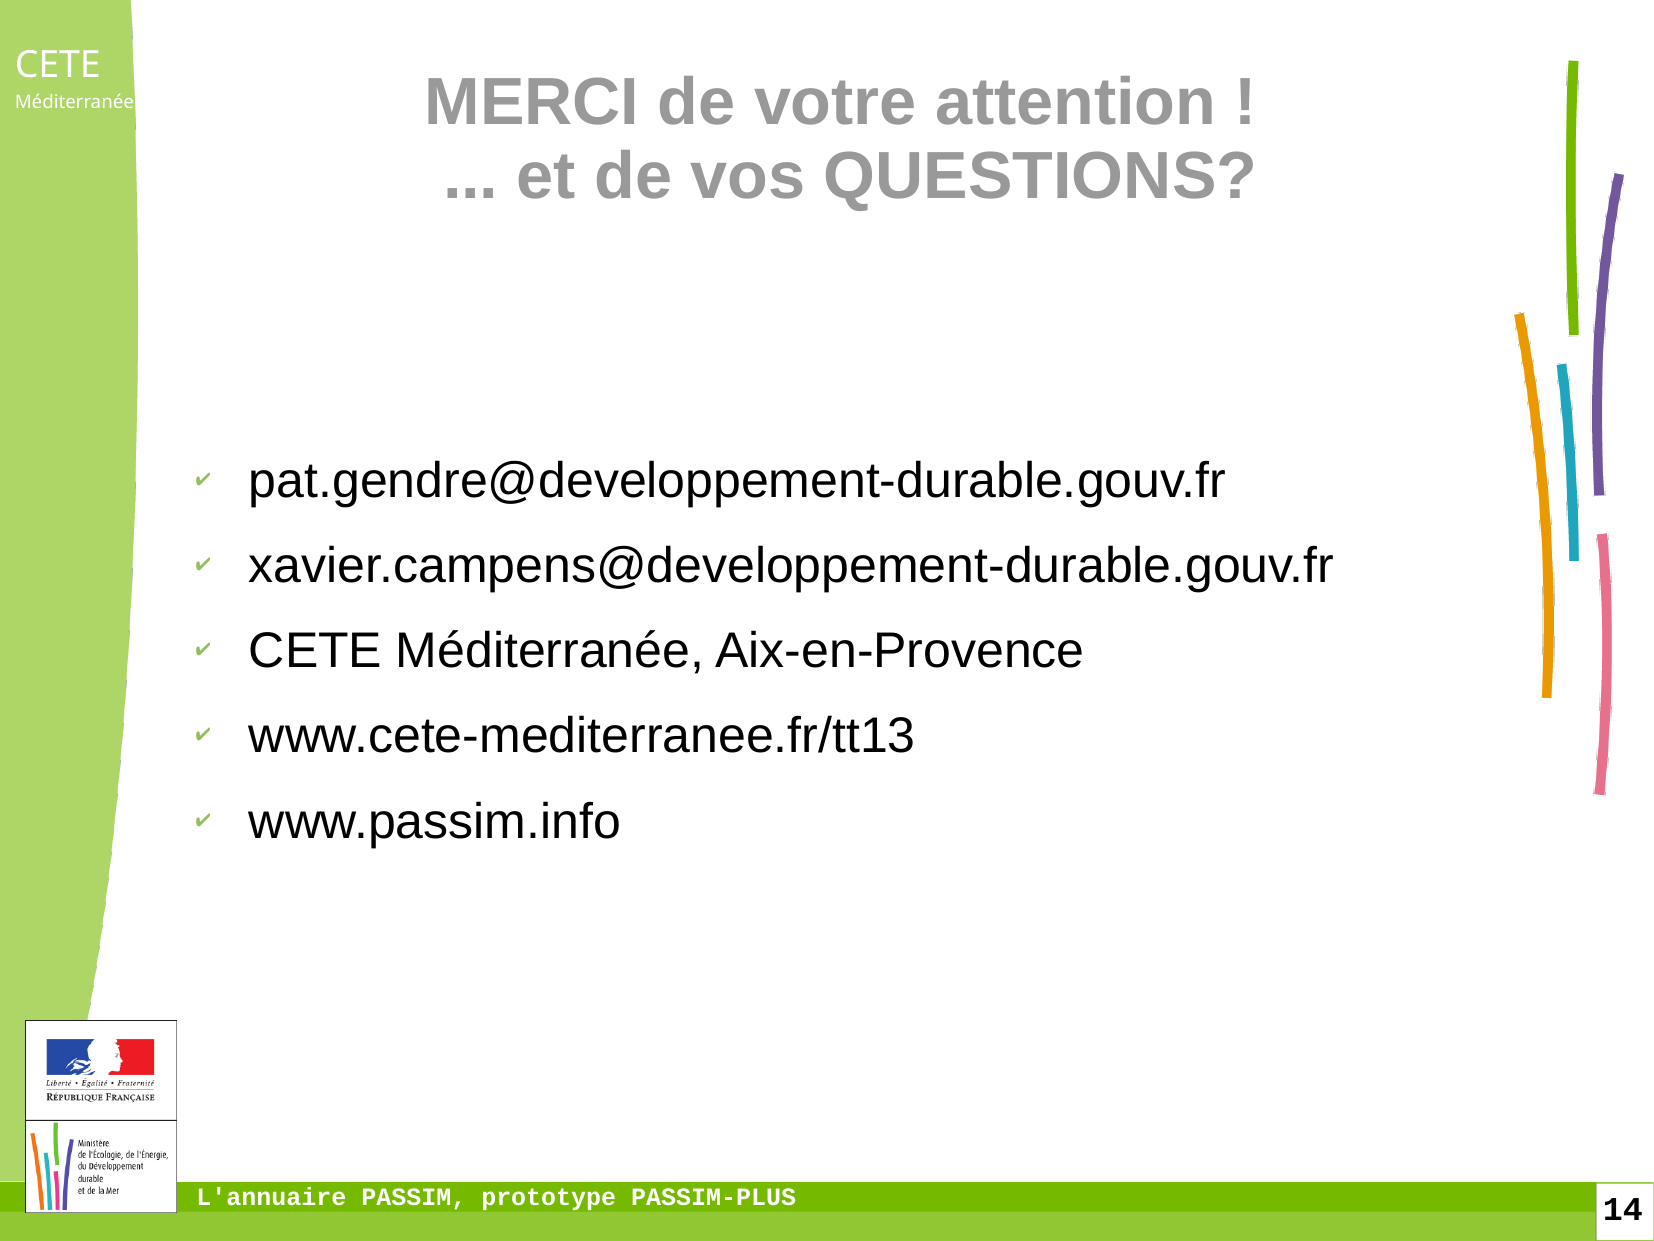

# MERCI de votre attention ! ... et de vos QUESTIONS?
pat.gendre@developpement-durable.gouv.fr
xavier.campens@developpement-durable.gouv.fr
CETE Méditerranée, Aix-en-Provence
www.cete-mediterranee.fr/tt13
www.passim.info
14